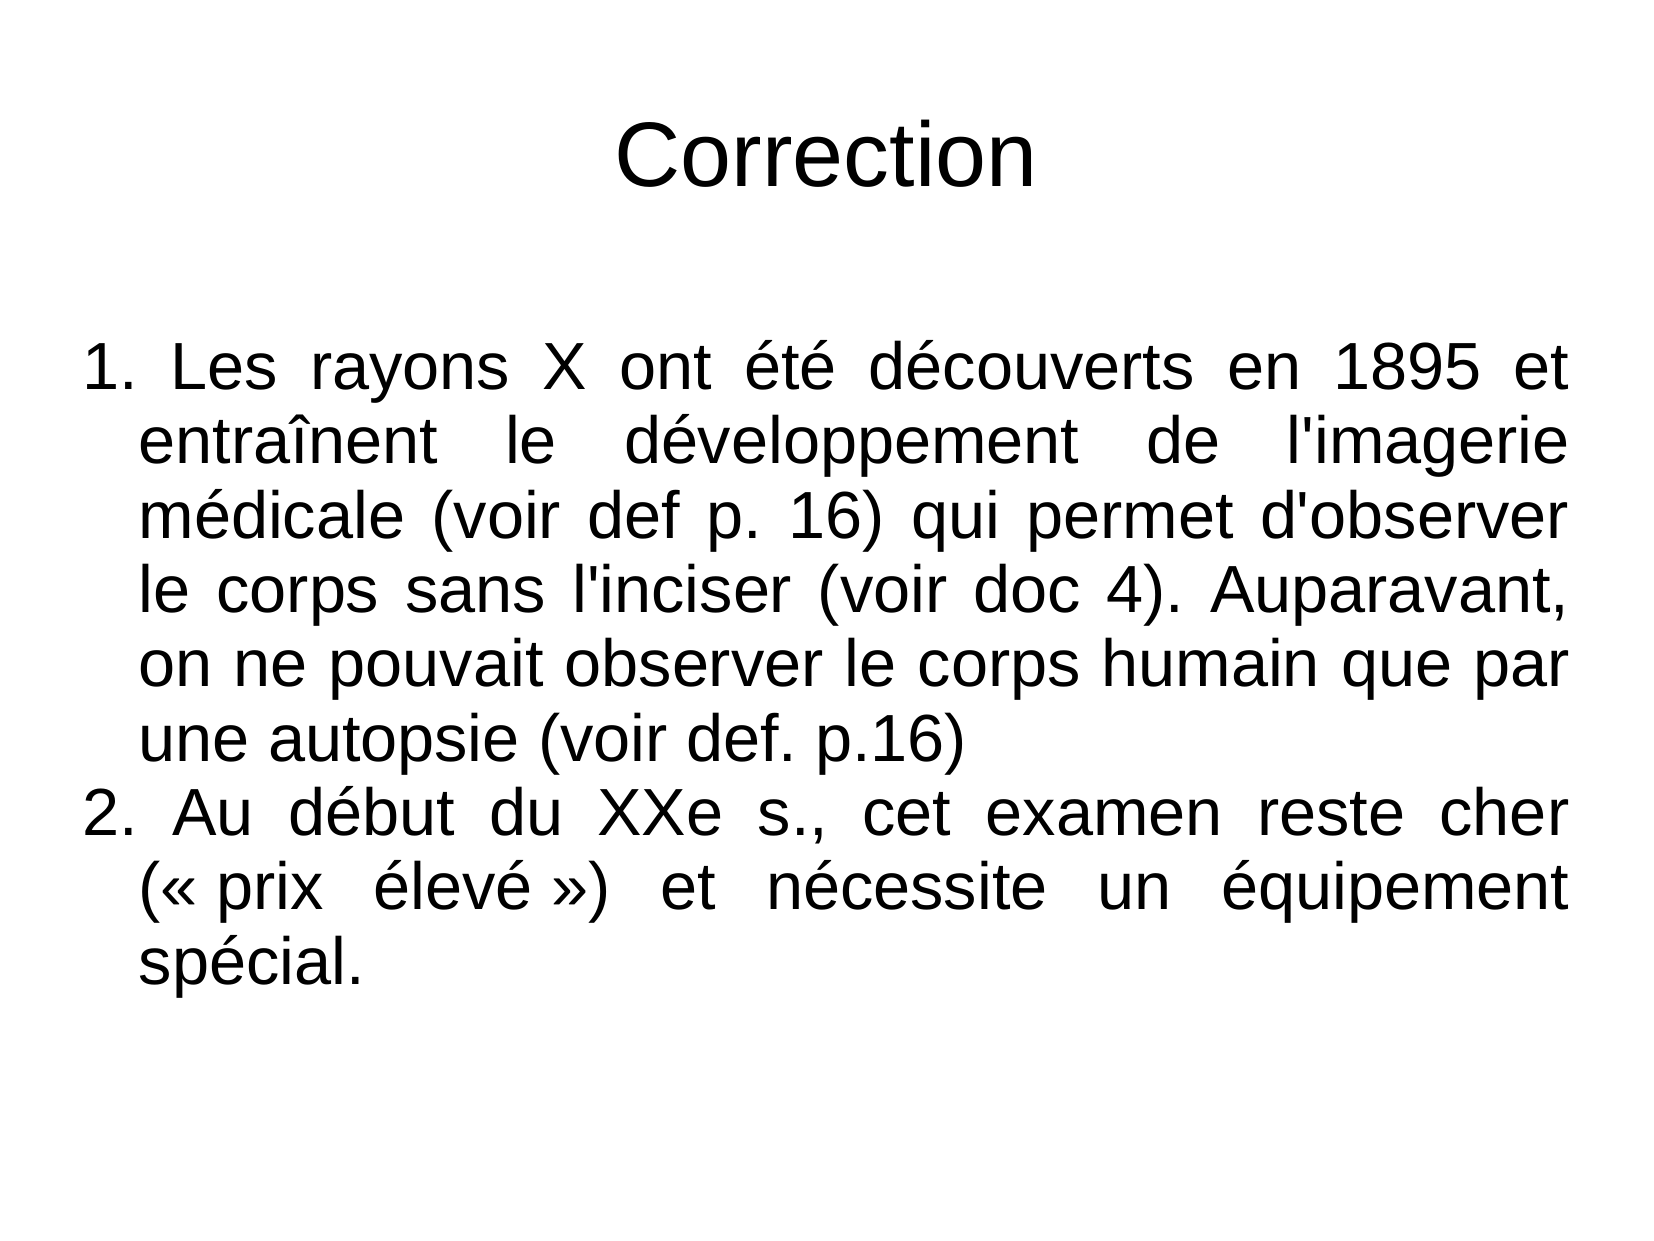

# Correction
1. Les rayons X ont été découverts en 1895 et entraînent le développement de l'imagerie médicale (voir def p. 16) qui permet d'observer le corps sans l'inciser (voir doc 4). Auparavant, on ne pouvait observer le corps humain que par une autopsie (voir def. p.16)
2. Au début du XXe s., cet examen reste cher (« prix élevé ») et nécessite un équipement spécial.